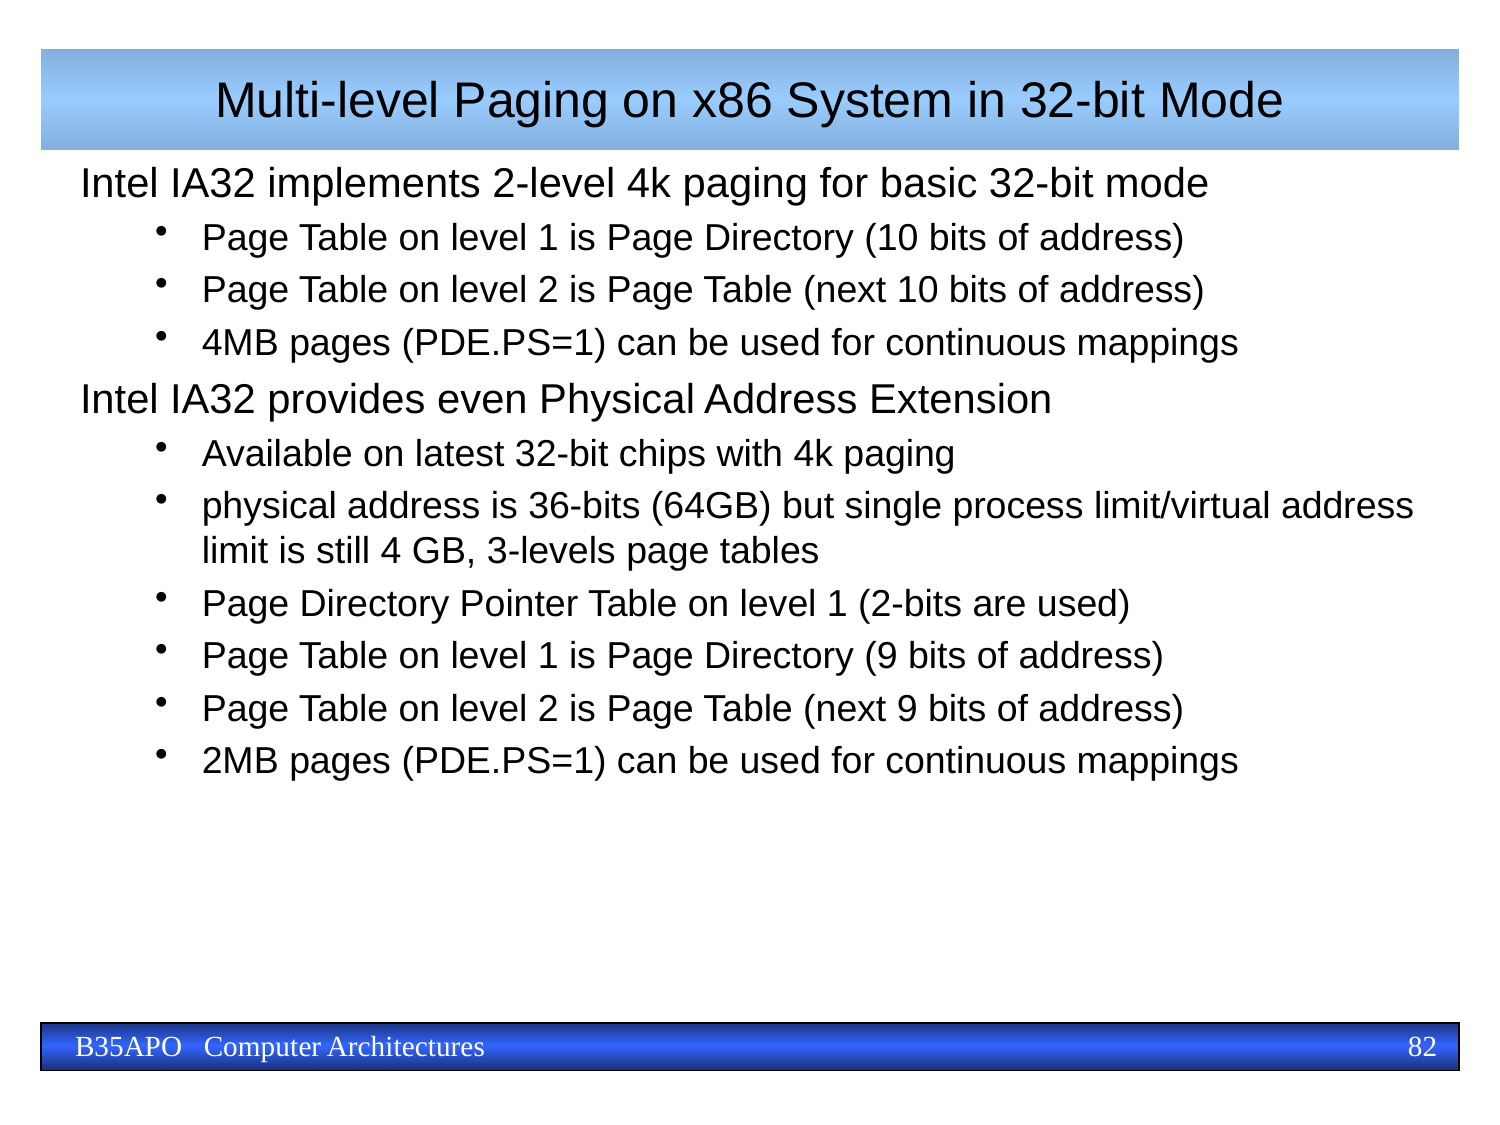

# Multi-level Paging on x86 System in 32-bit Mode
Intel IA32 implements 2-level 4k paging for basic 32-bit mode
Page Table on level 1 is Page Directory (10 bits of address)
Page Table on level 2 is Page Table (next 10 bits of address)
4MB pages (PDE.PS=1) can be used for continuous mappings
Intel IA32 provides even Physical Address Extension
Available on latest 32-bit chips with 4k paging
physical address is 36-bits (64GB) but single process limit/virtual address limit is still 4 GB, 3-levels page tables
Page Directory Pointer Table on level 1 (2-bits are used)
Page Table on level 1 is Page Directory (9 bits of address)
Page Table on level 2 is Page Table (next 9 bits of address)
2MB pages (PDE.PS=1) can be used for continuous mappings
B35APO Computer Architectures
82